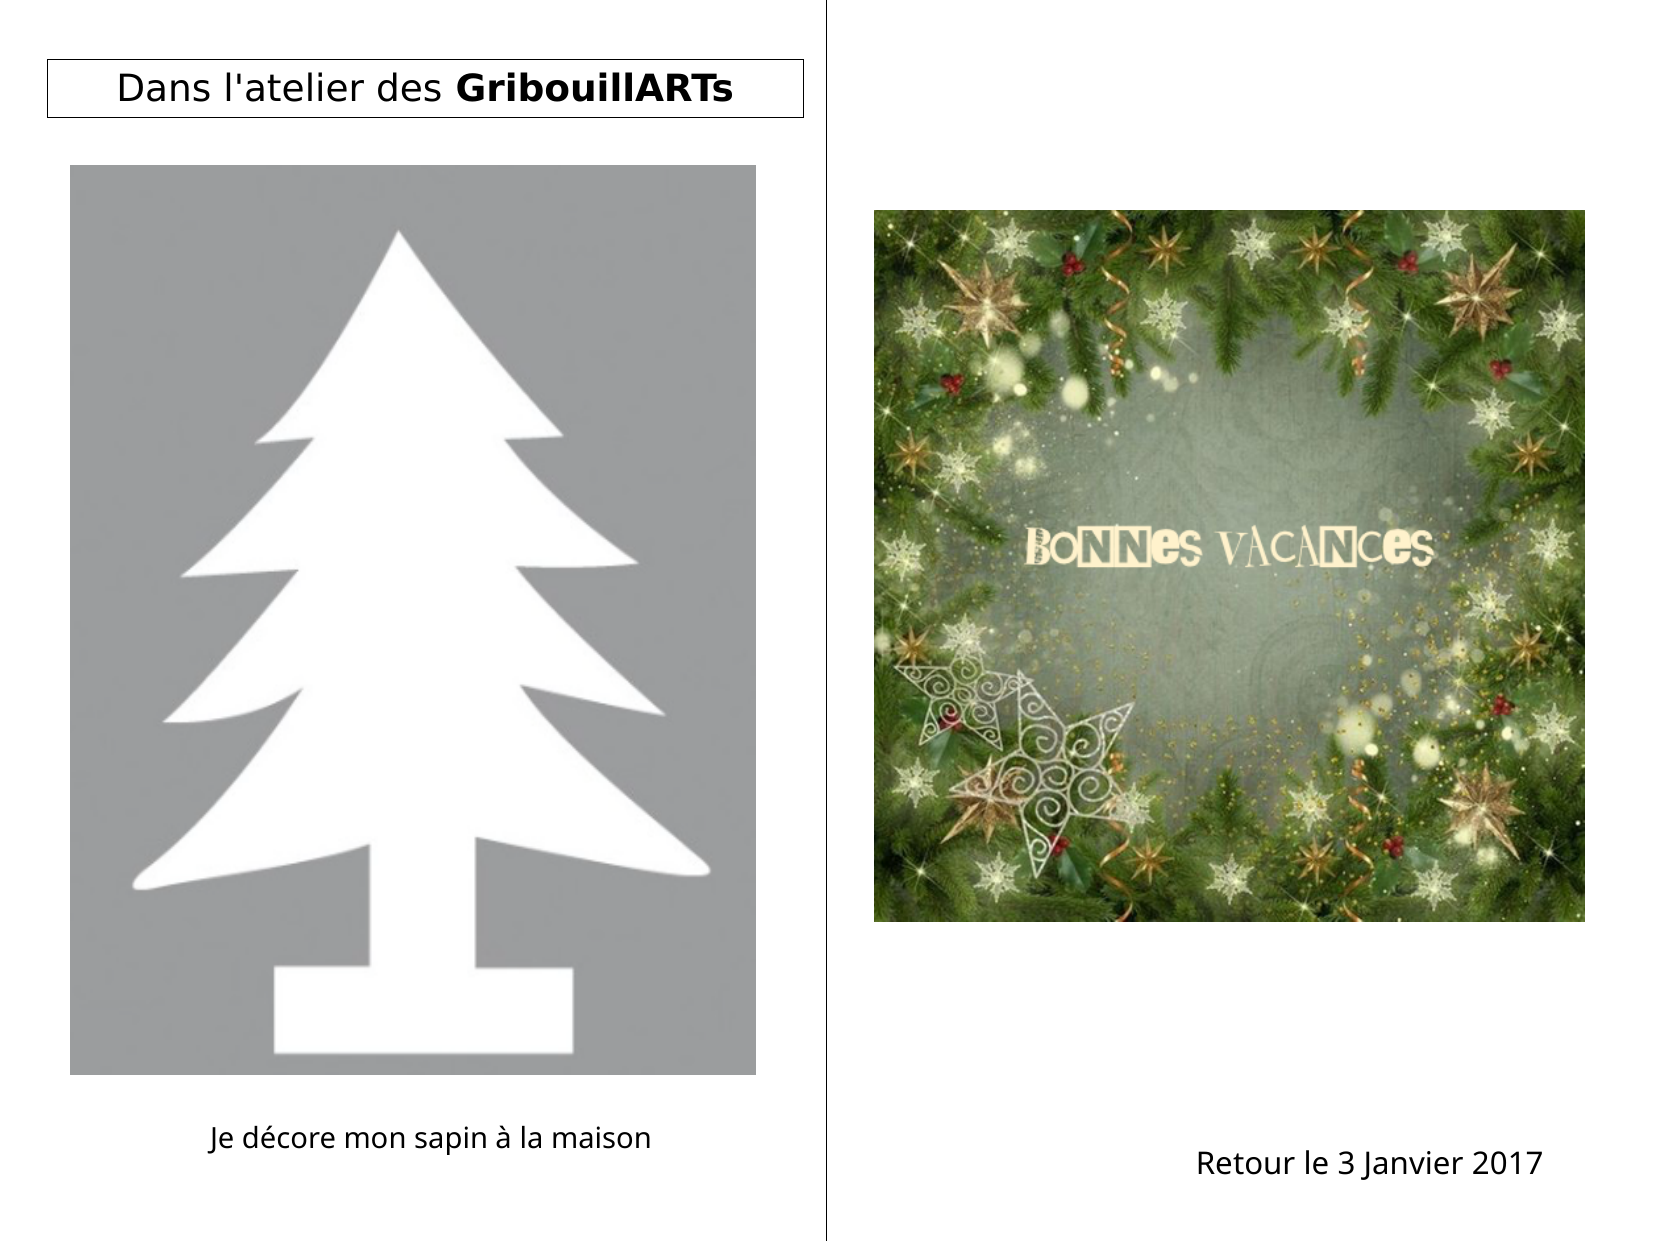

Dans l'atelier des GribouillARTs
Je décore mon sapin à la maison
Retour le 3 Janvier 2017